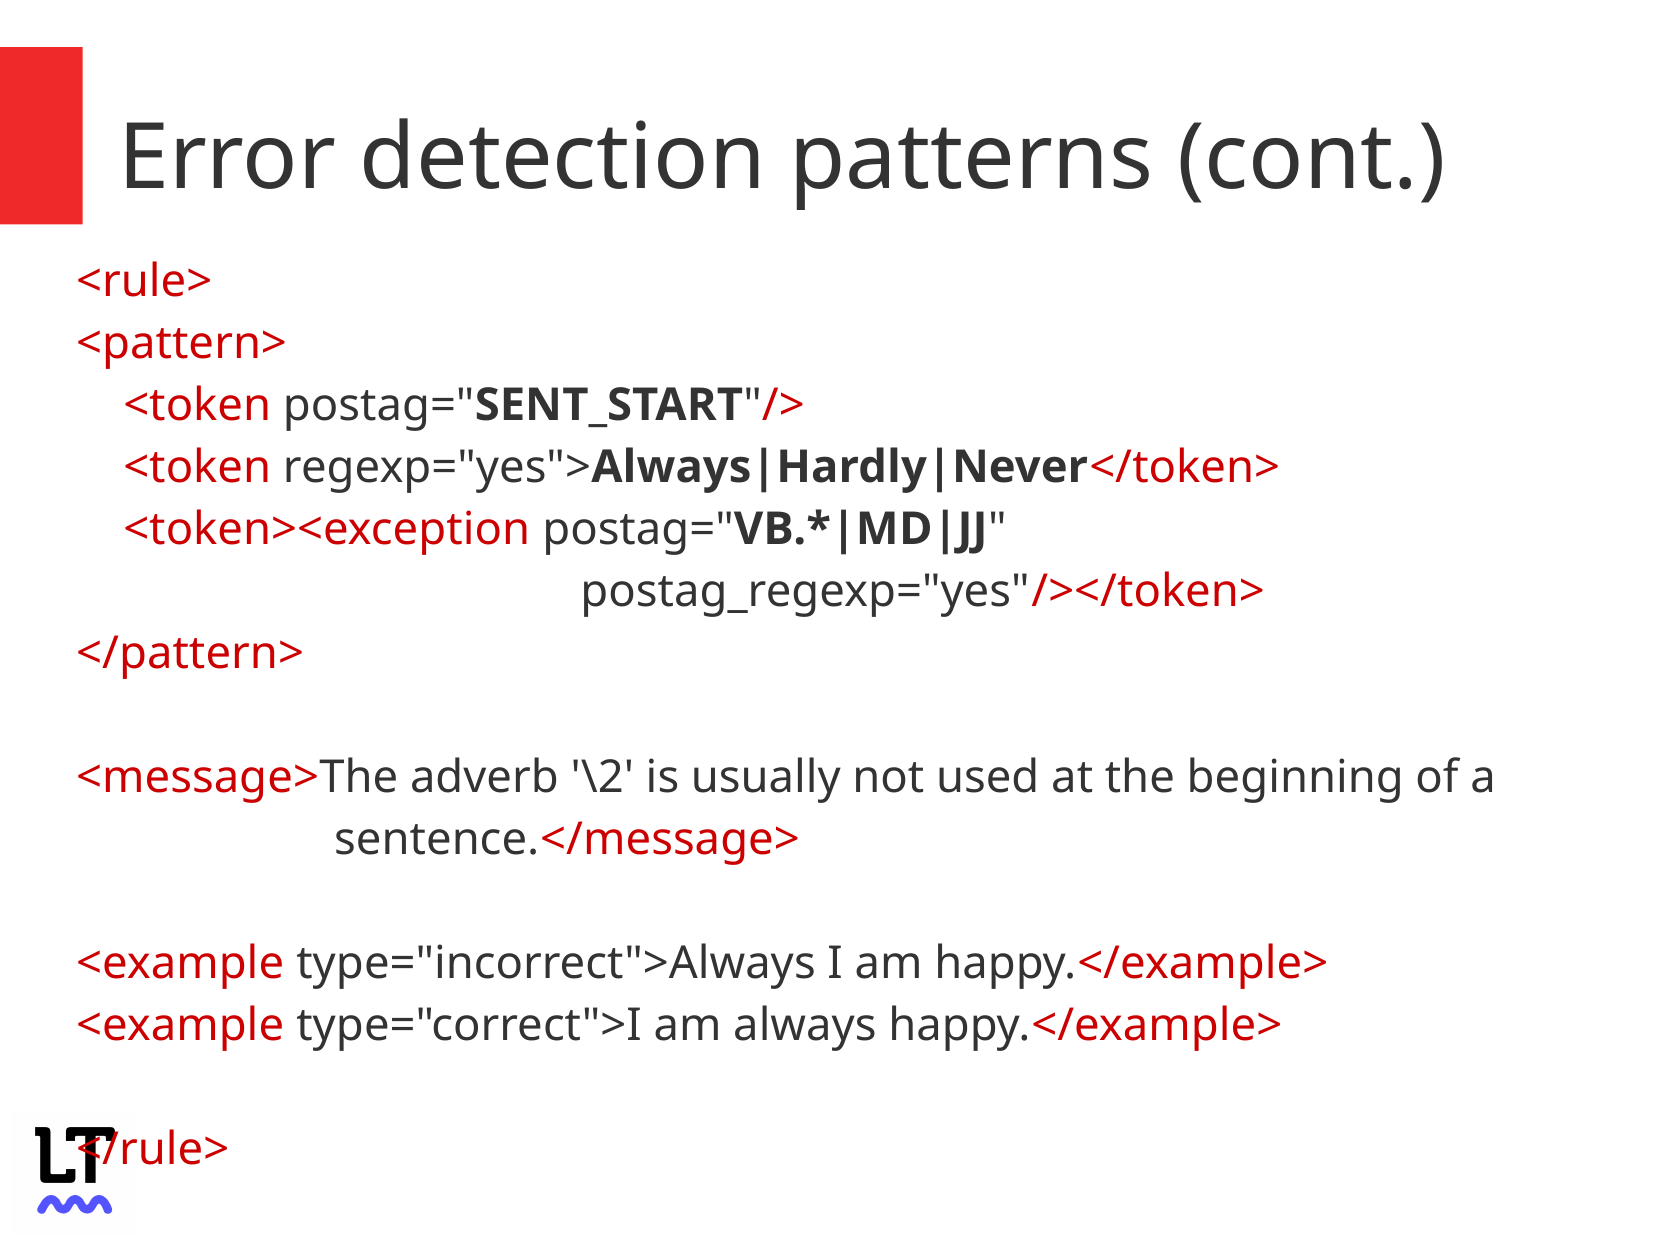

# Error detection patterns (cont.)
<rule>
<pattern>
 <token postag="SENT_START"/>
 <token regexp="yes">Always|Hardly|Never</token>
 <token><exception postag="VB.*|MD|JJ"
 postag_regexp="yes"/></token>
</pattern>
<message>The adverb '\2' is usually not used at the beginning of a
 sentence.</message>
<example type="incorrect">Always I am happy.</example>
<example type="correct">I am always happy.</example>
</rule>